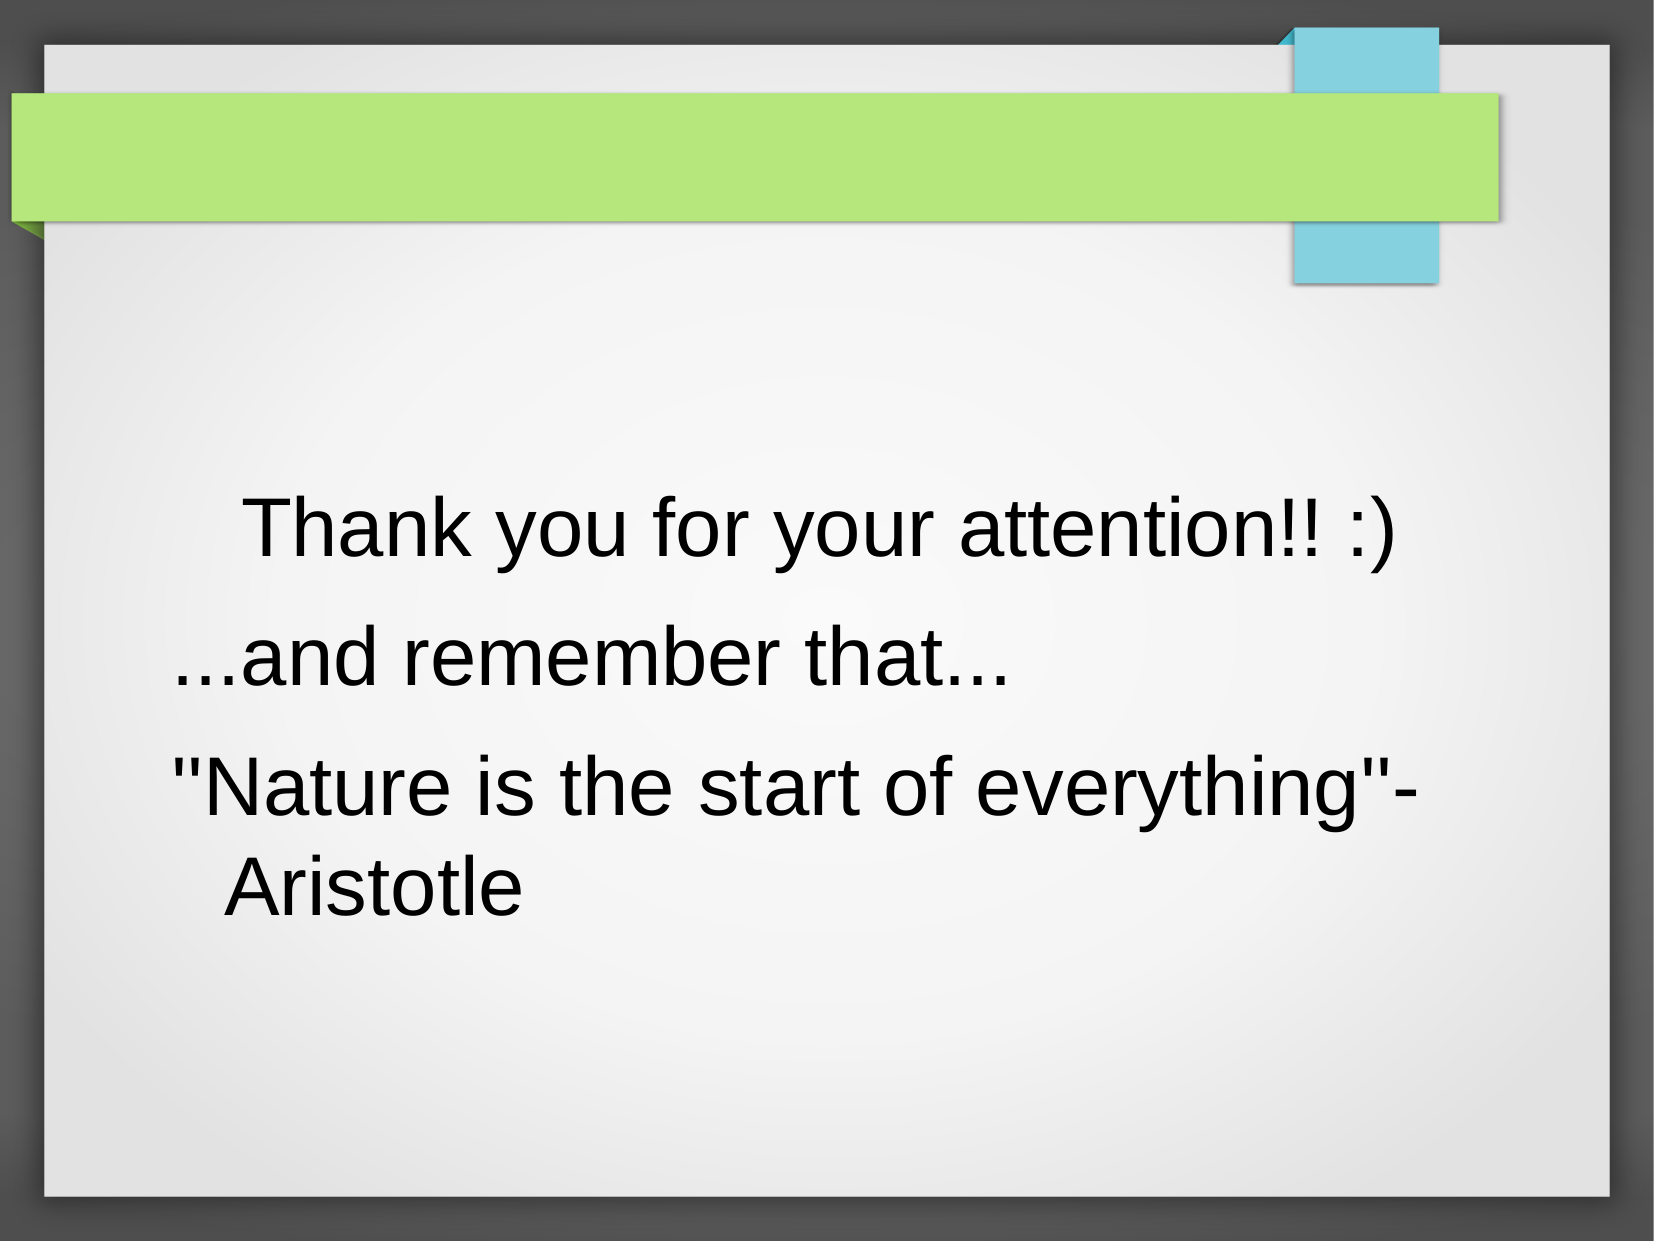

#
 Thank you for your attention!! :)
...and remember that...
''Nature is the start of everything''-Aristotle